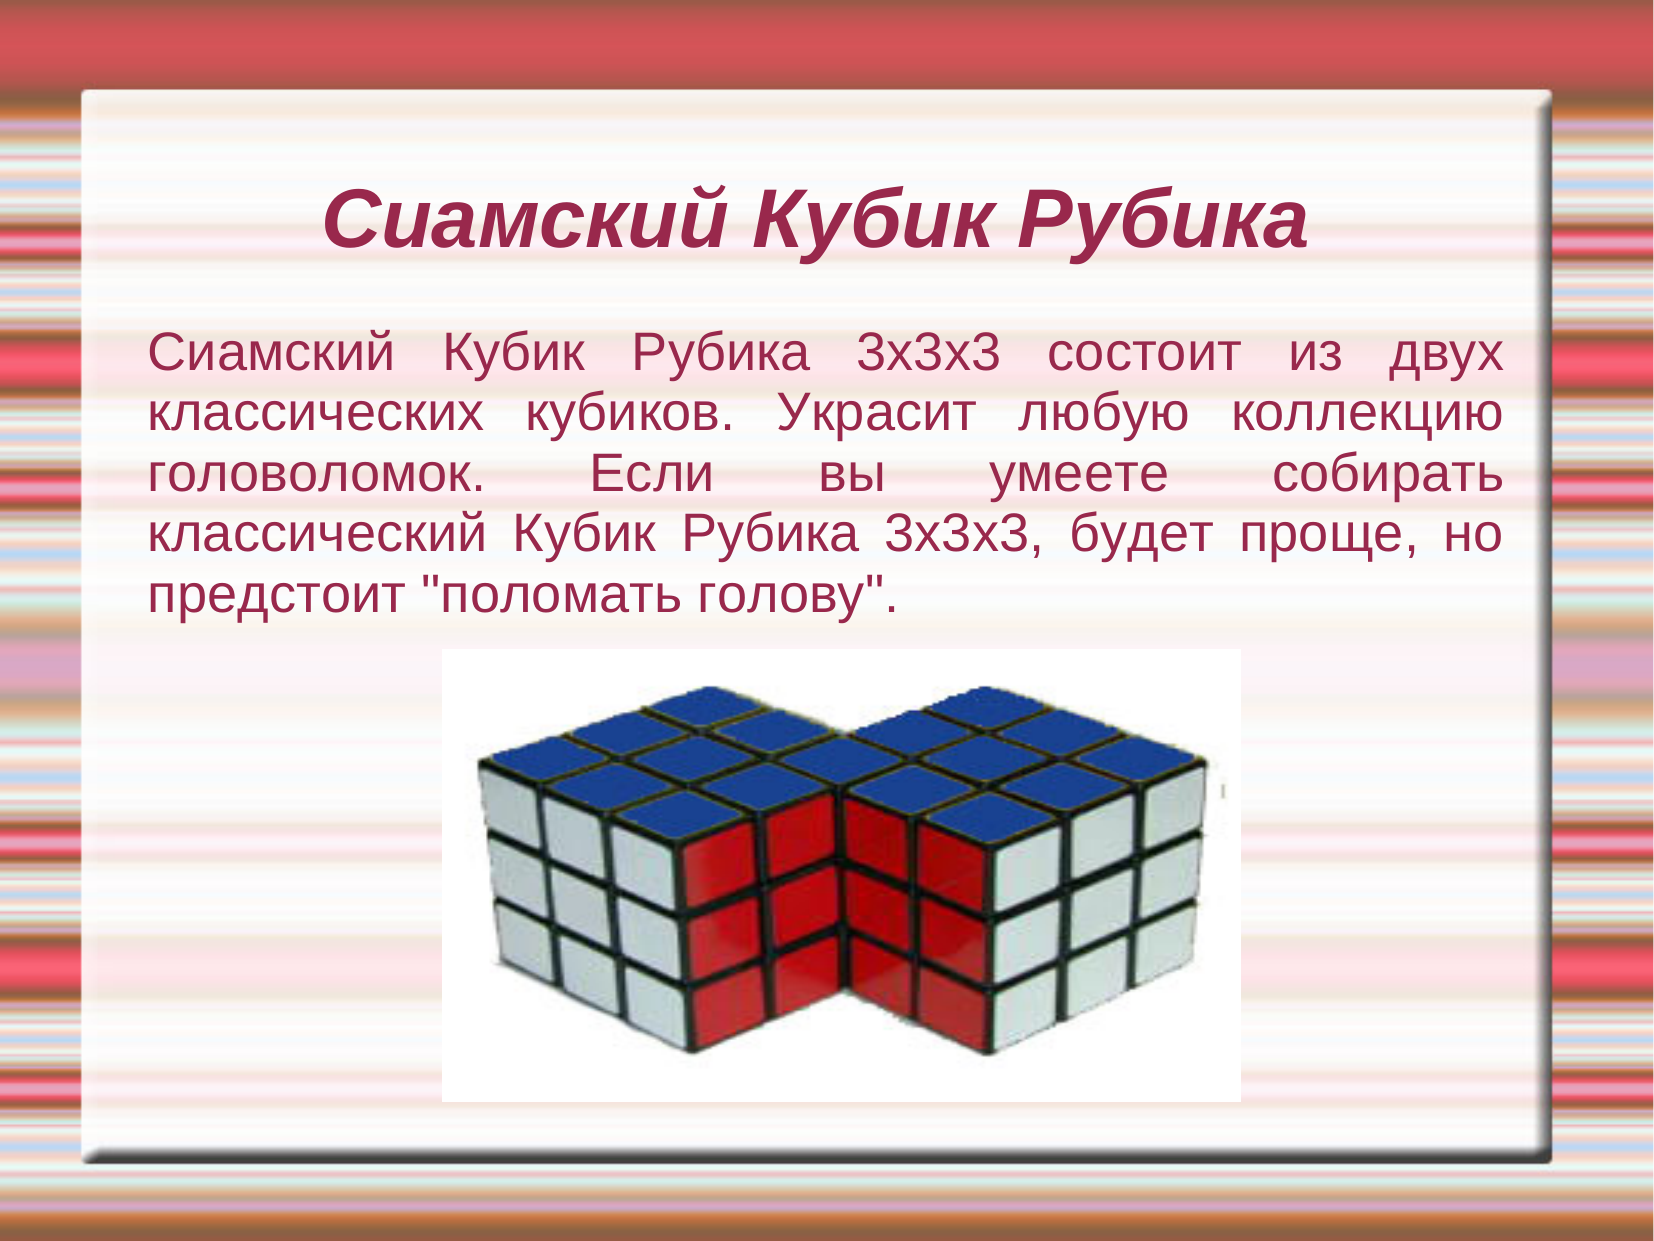

# Сиамский Кубик Рубика
Сиамский Кубик Рубика 3x3x3 состоит из двух классических кубиков. Украсит любую коллекцию головоломок. Если вы умеете собирать классический Кубик Рубика 3х3х3, будет проще, но предстоит "поломать голову".